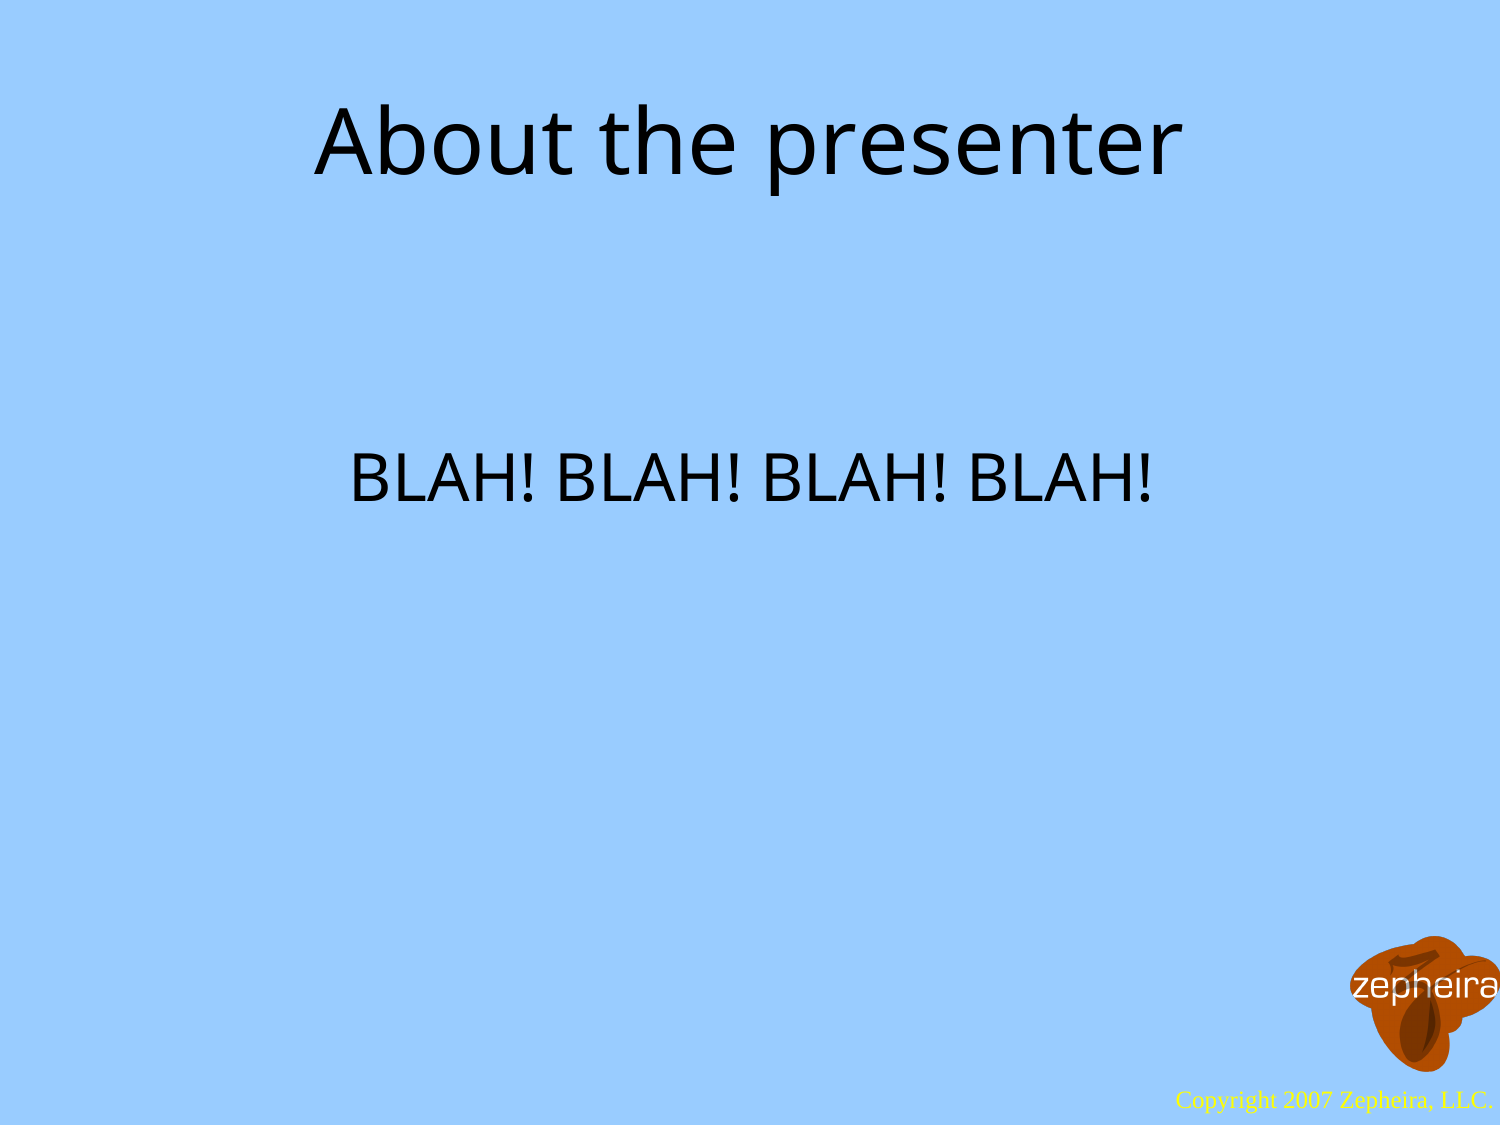

# About the presenter
BLAH! BLAH! BLAH! BLAH!